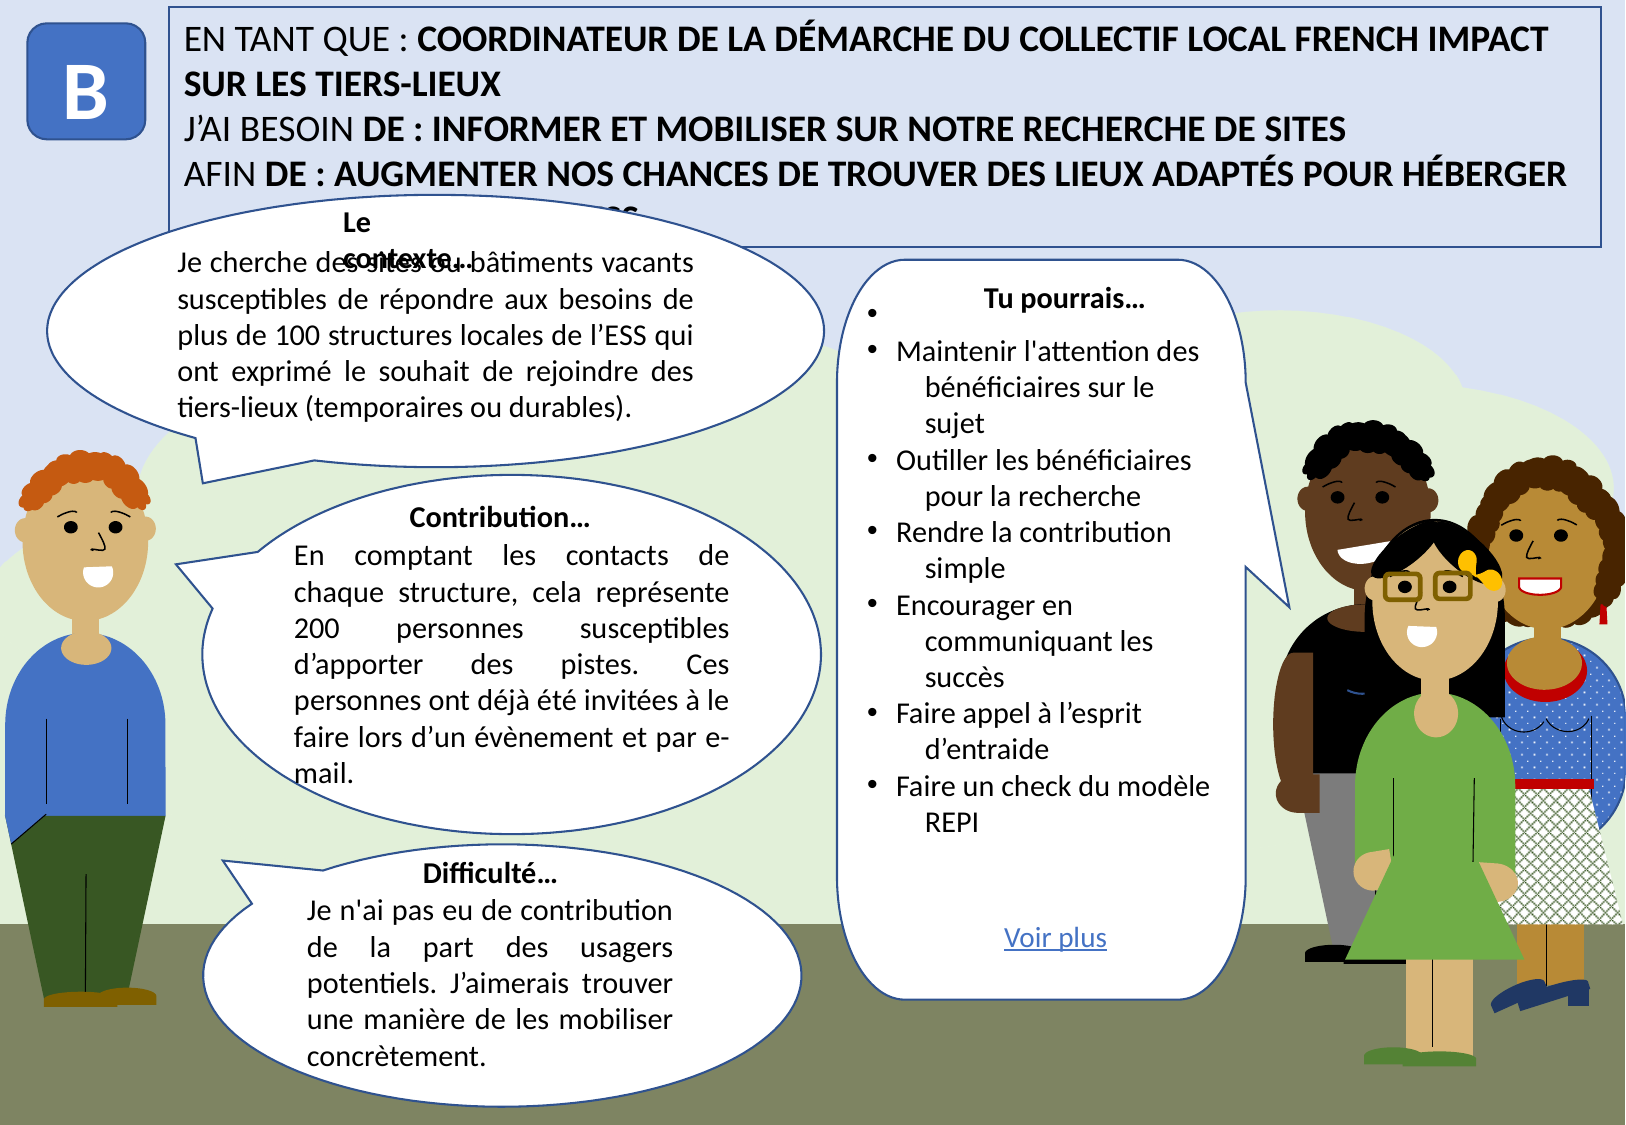

En tant que : coordinateur de la démarche du collectif local French Impact sur les tiers-lieux
J’ai besoin de : informer et mobiliser sur notre recherche de sites
Afin de : augmenter nos chances de trouver des lieux adaptés pour héberger les acteurs de l’ESS
B
Le contexte…
Je cherche des sites ou bâtiments vacants susceptibles de répondre aux besoins de plus de 100 structures locales de l’ESS qui ont exprimé le souhait de rejoindre des tiers-lieux (temporaires ou durables).
Maintenir l'attention des bénéficiaires sur le sujet
Outiller les bénéficiaires pour la recherche
Rendre la contribution simple
Encourager en communiquant les succès
Faire appel à l’esprit d’entraide
Faire un check du modèle REPI
Tu pourrais…
En comptant les contacts de chaque structure, cela représente 200 personnes susceptibles d’apporter des pistes. Ces personnes ont déjà été invitées à le faire lors d’un évènement et par e-mail.
Contribution…
Je n'ai pas eu de contribution de la part des usagers potentiels. J’aimerais trouver une manière de les mobiliser concrètement.
Difficulté…
Voir plus